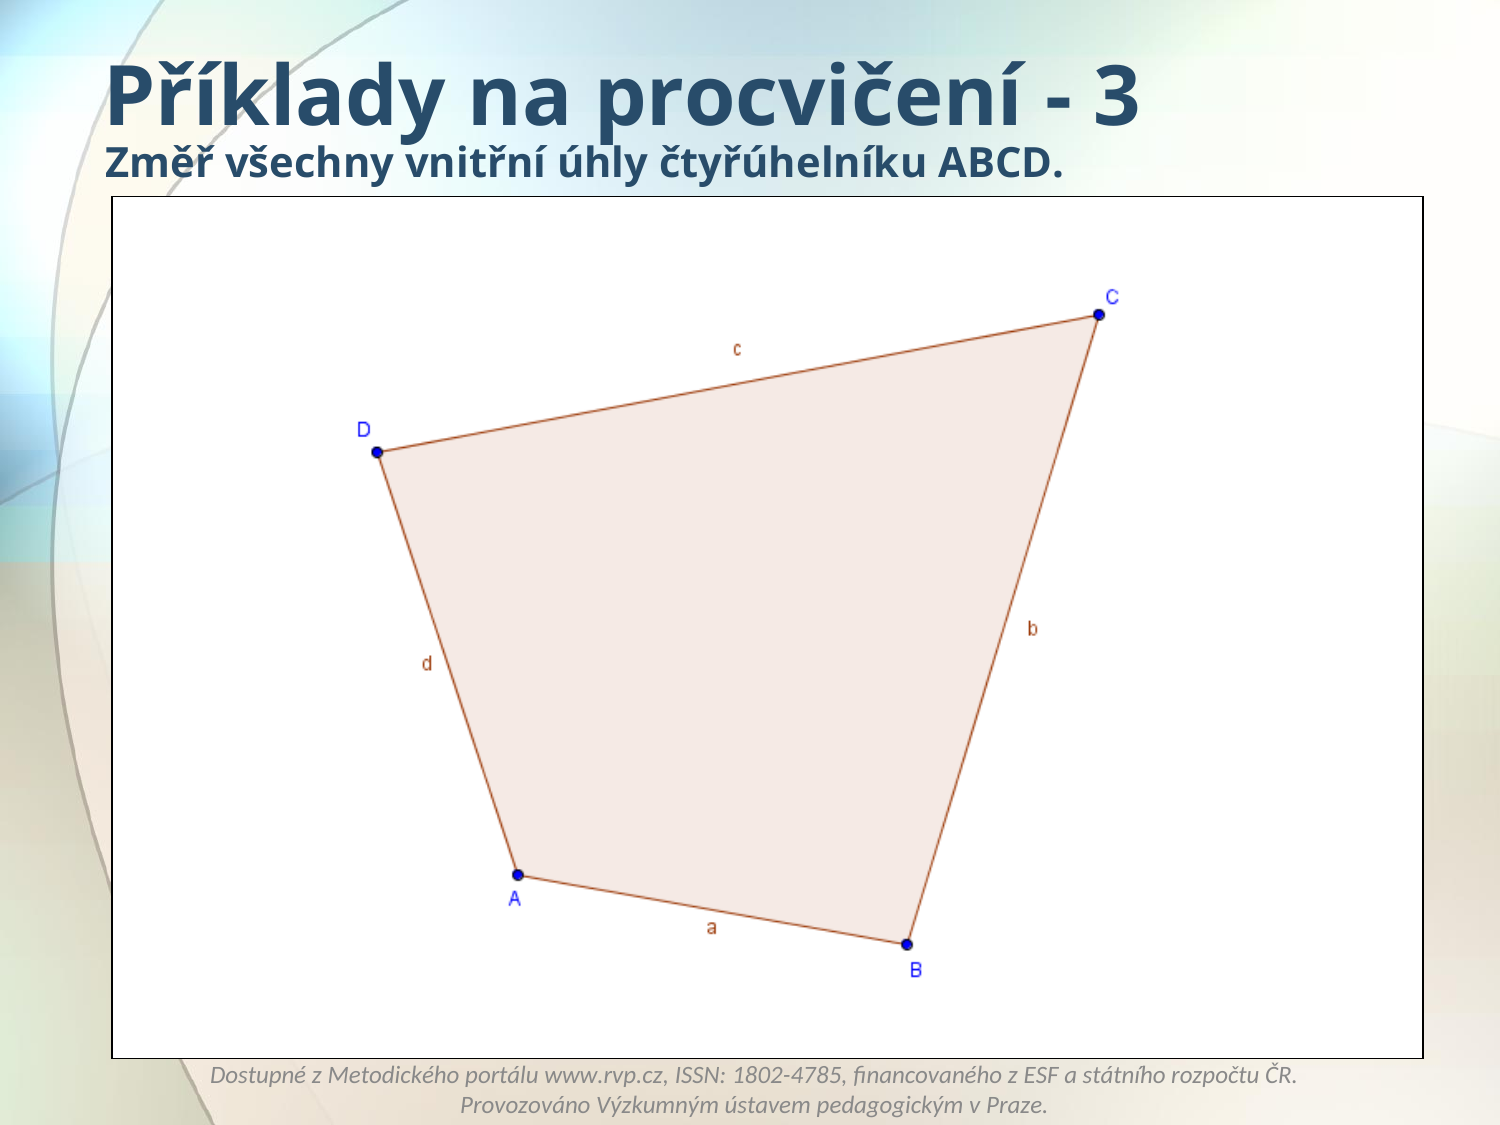

# Příklady na procvičení - 3
Změř všechny vnitřní úhly čtyřúhelníku ABCD.